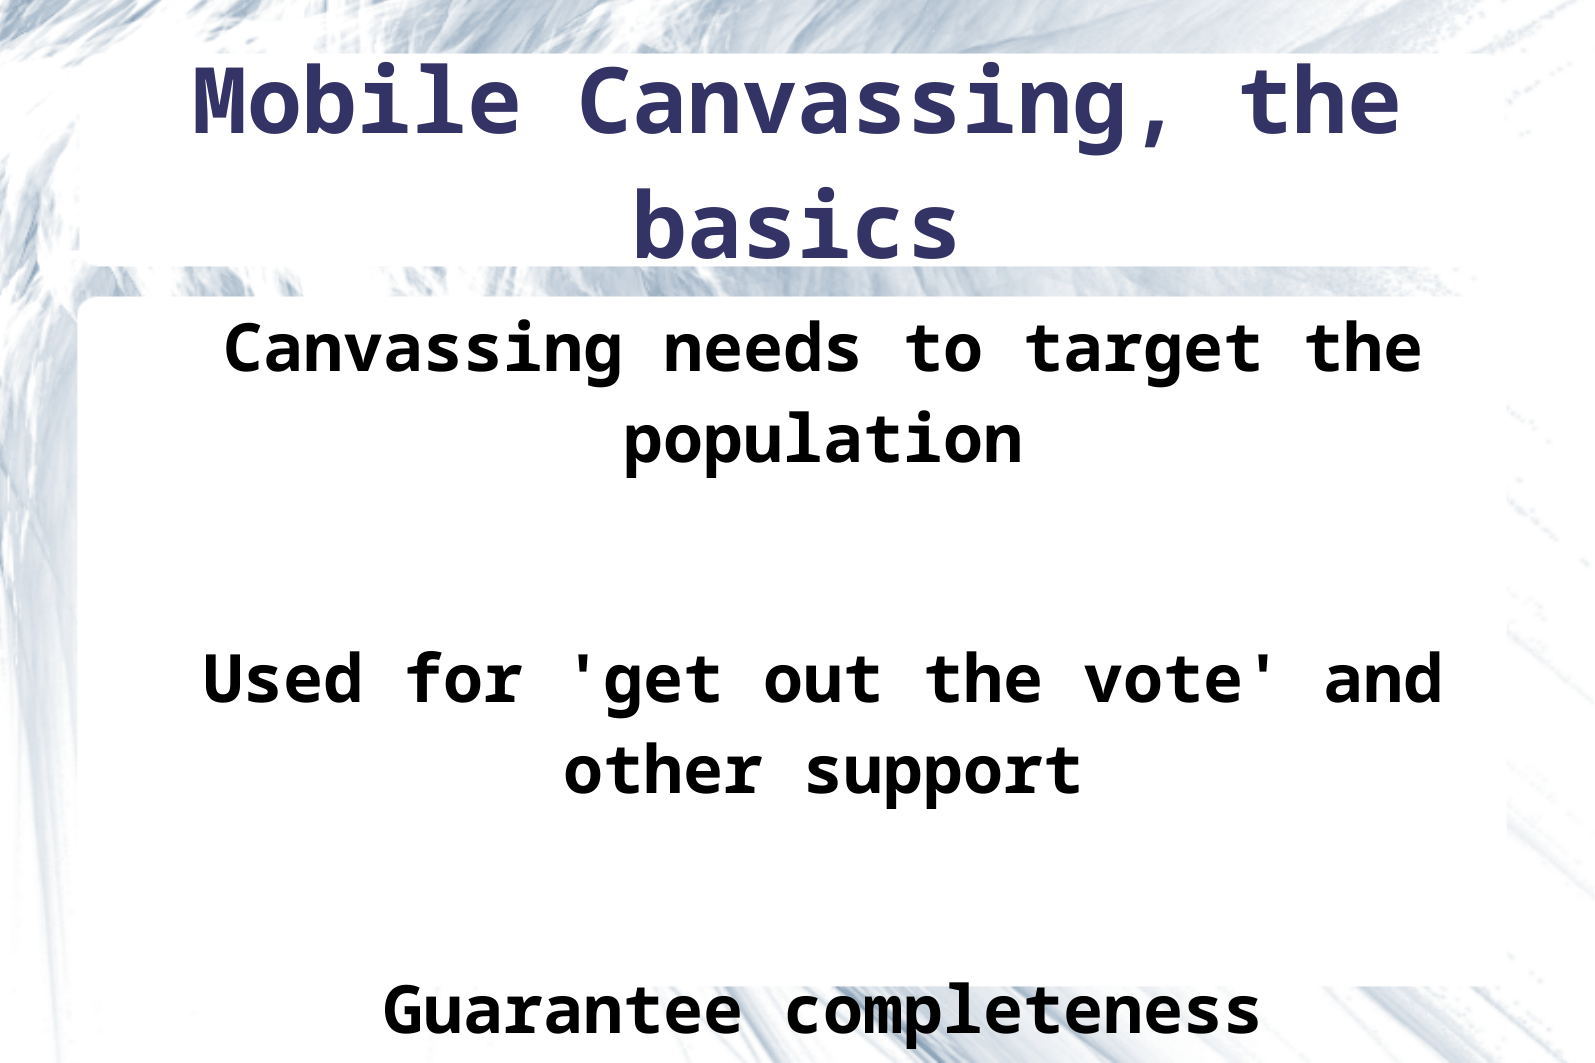

# Mobile Canvassing, the basics
Canvassing needs to target the population
Used for 'get out the vote' and other support
Guarantee completeness